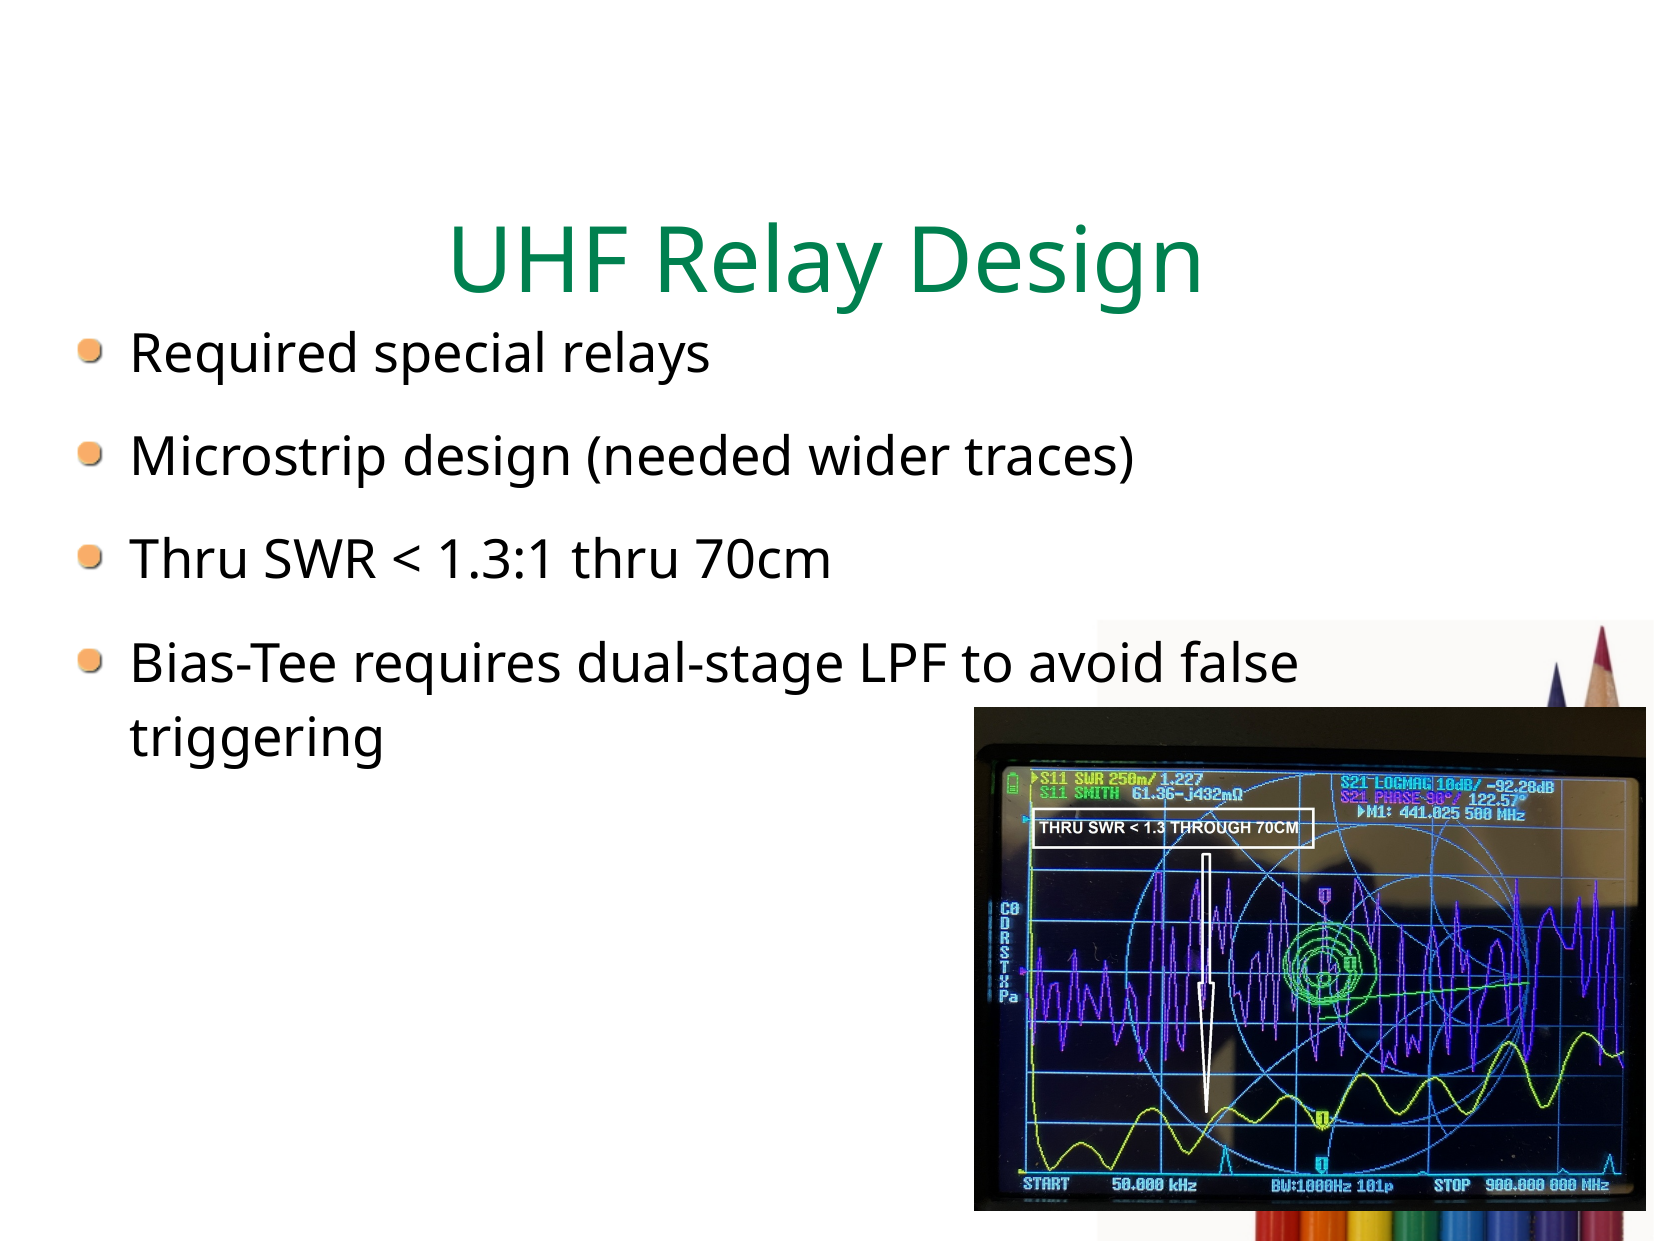

# UHF Relay Design
Required special relays
Microstrip design (needed wider traces)
Thru SWR < 1.3:1 thru 70cm
Bias-Tee requires dual-stage LPF to avoid false triggering